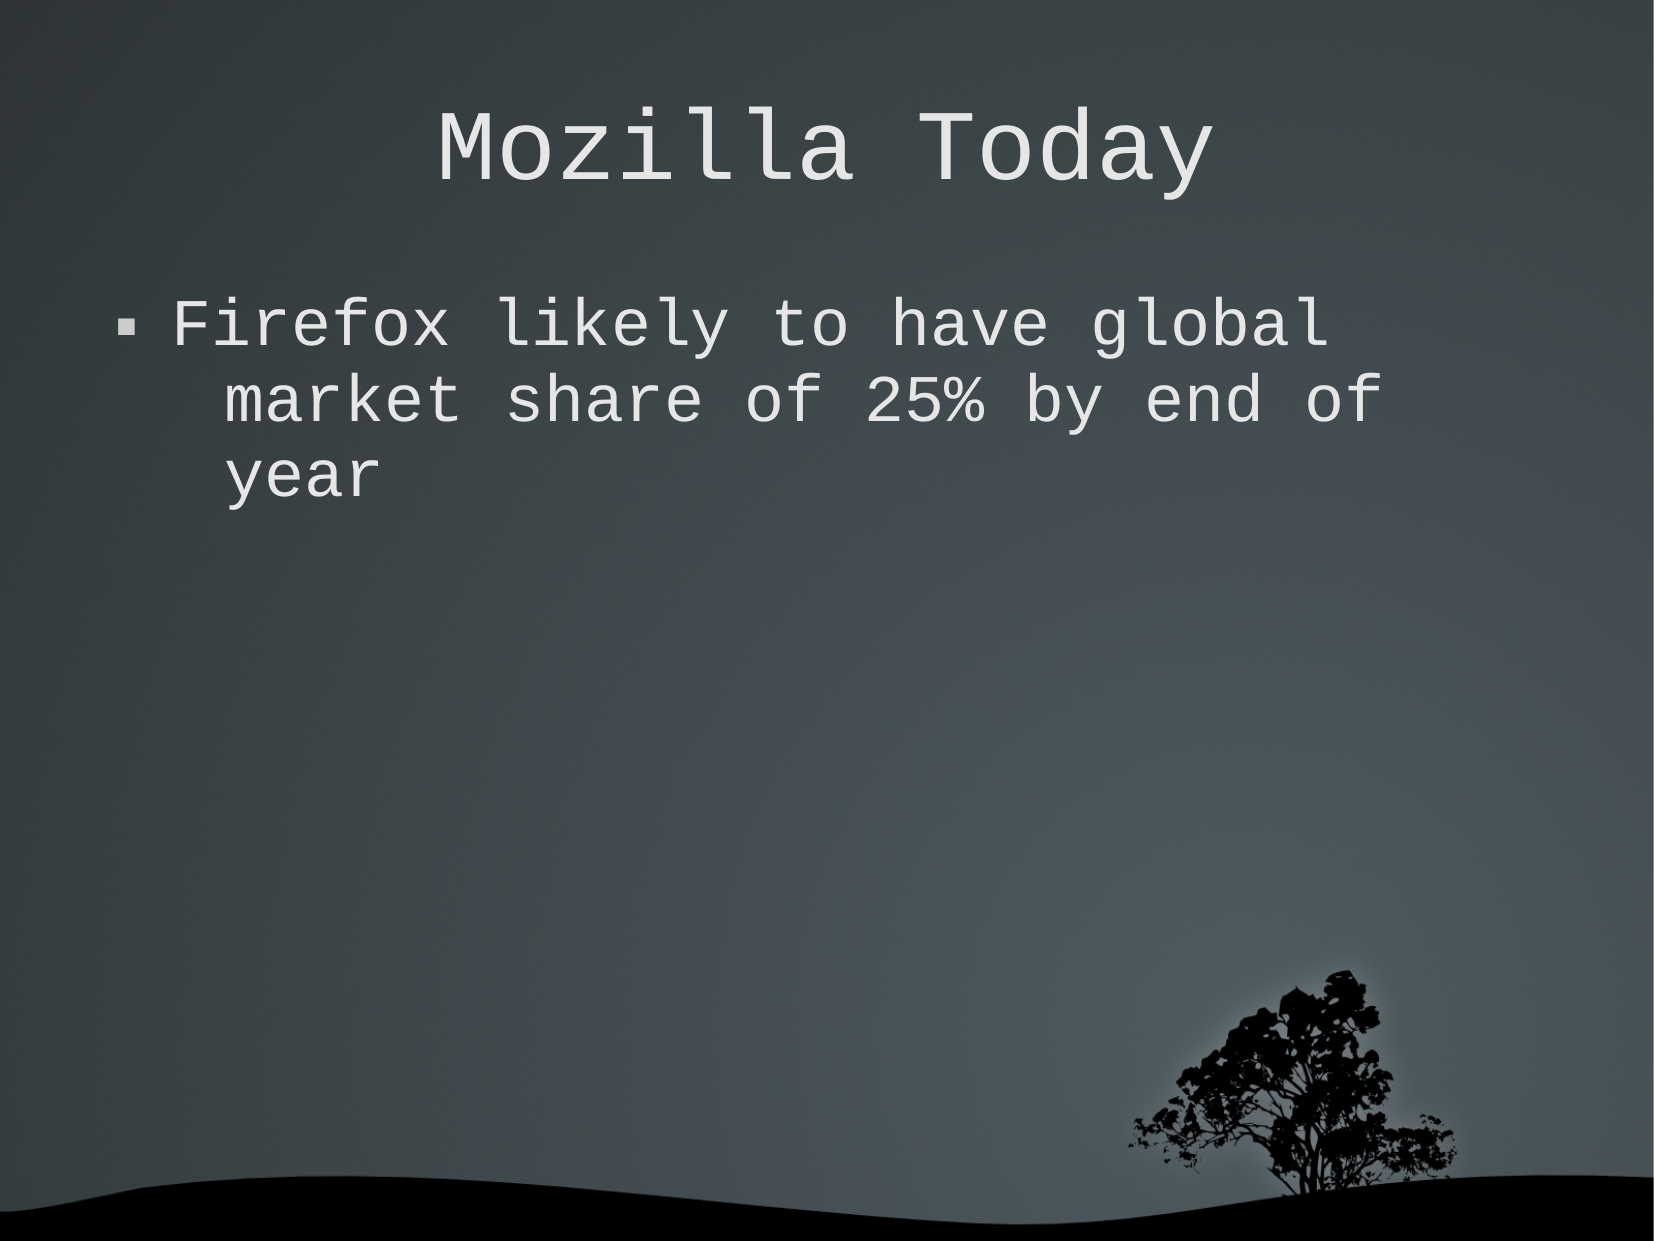

# Mozilla Today
Firefox likely to have global market share of 25% by end of year